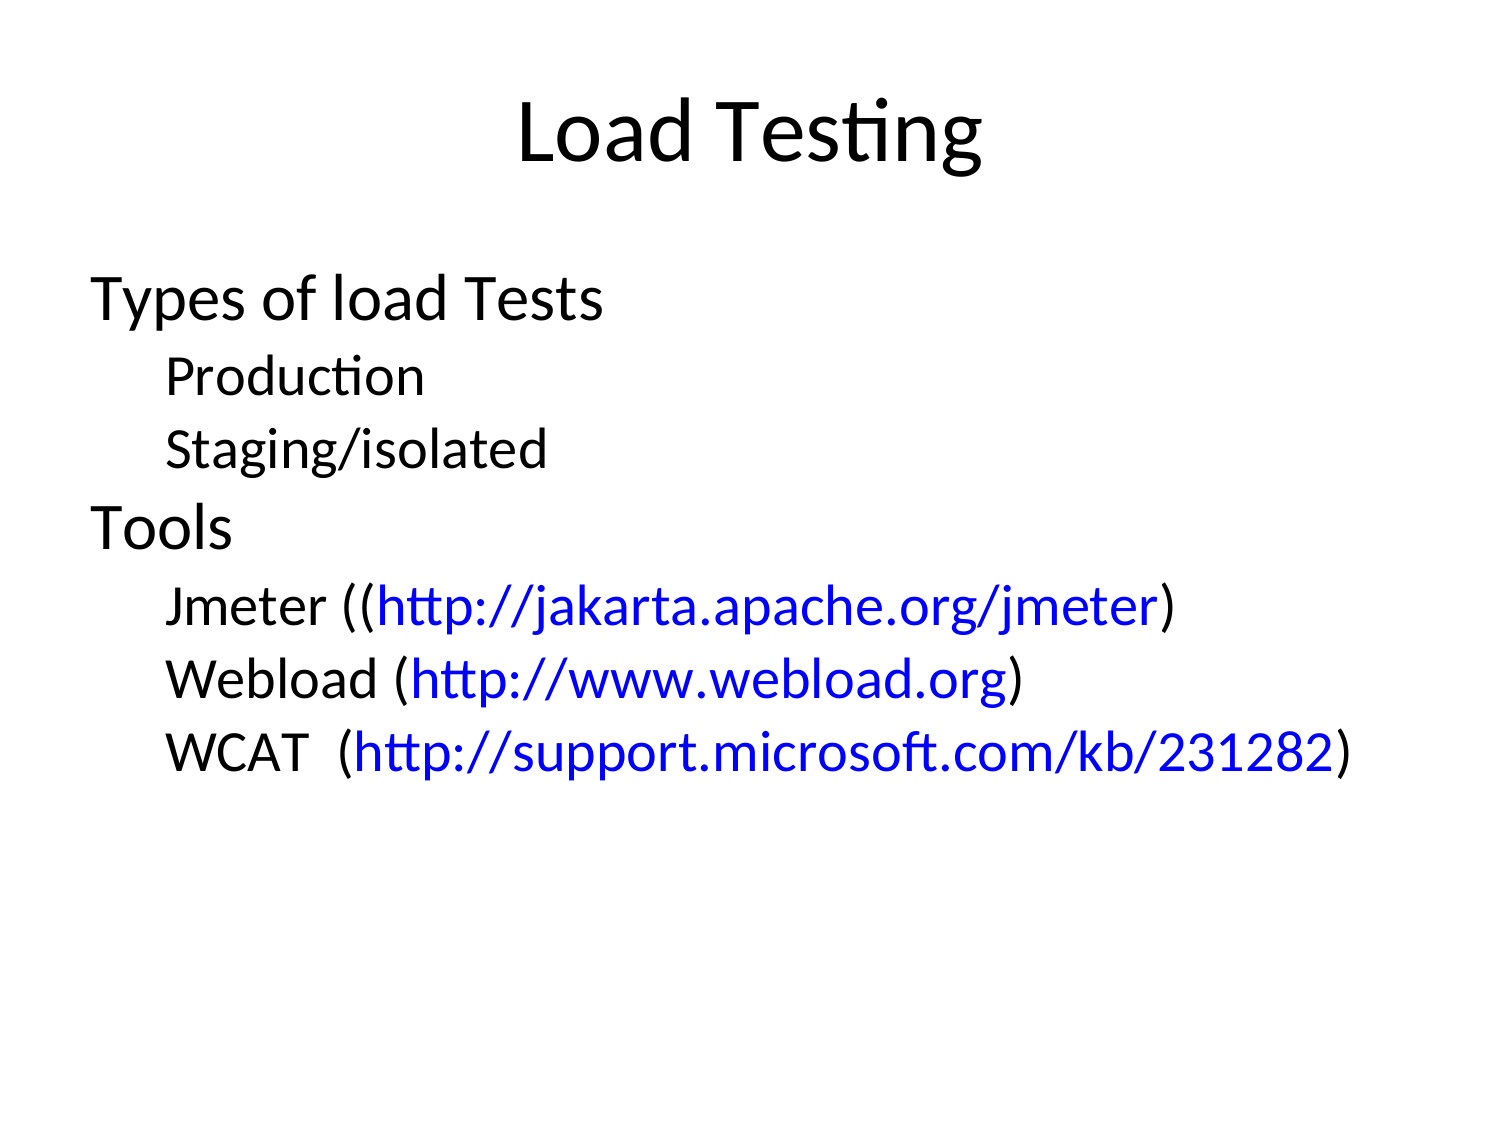

# Load Testing
Types of load Tests
Production
Staging/isolated
Tools
Jmeter ((http://jakarta.apache.org/jmeter)
Webload (http://www.webload.org)
WCAT (http://support.microsoft.com/kb/231282)